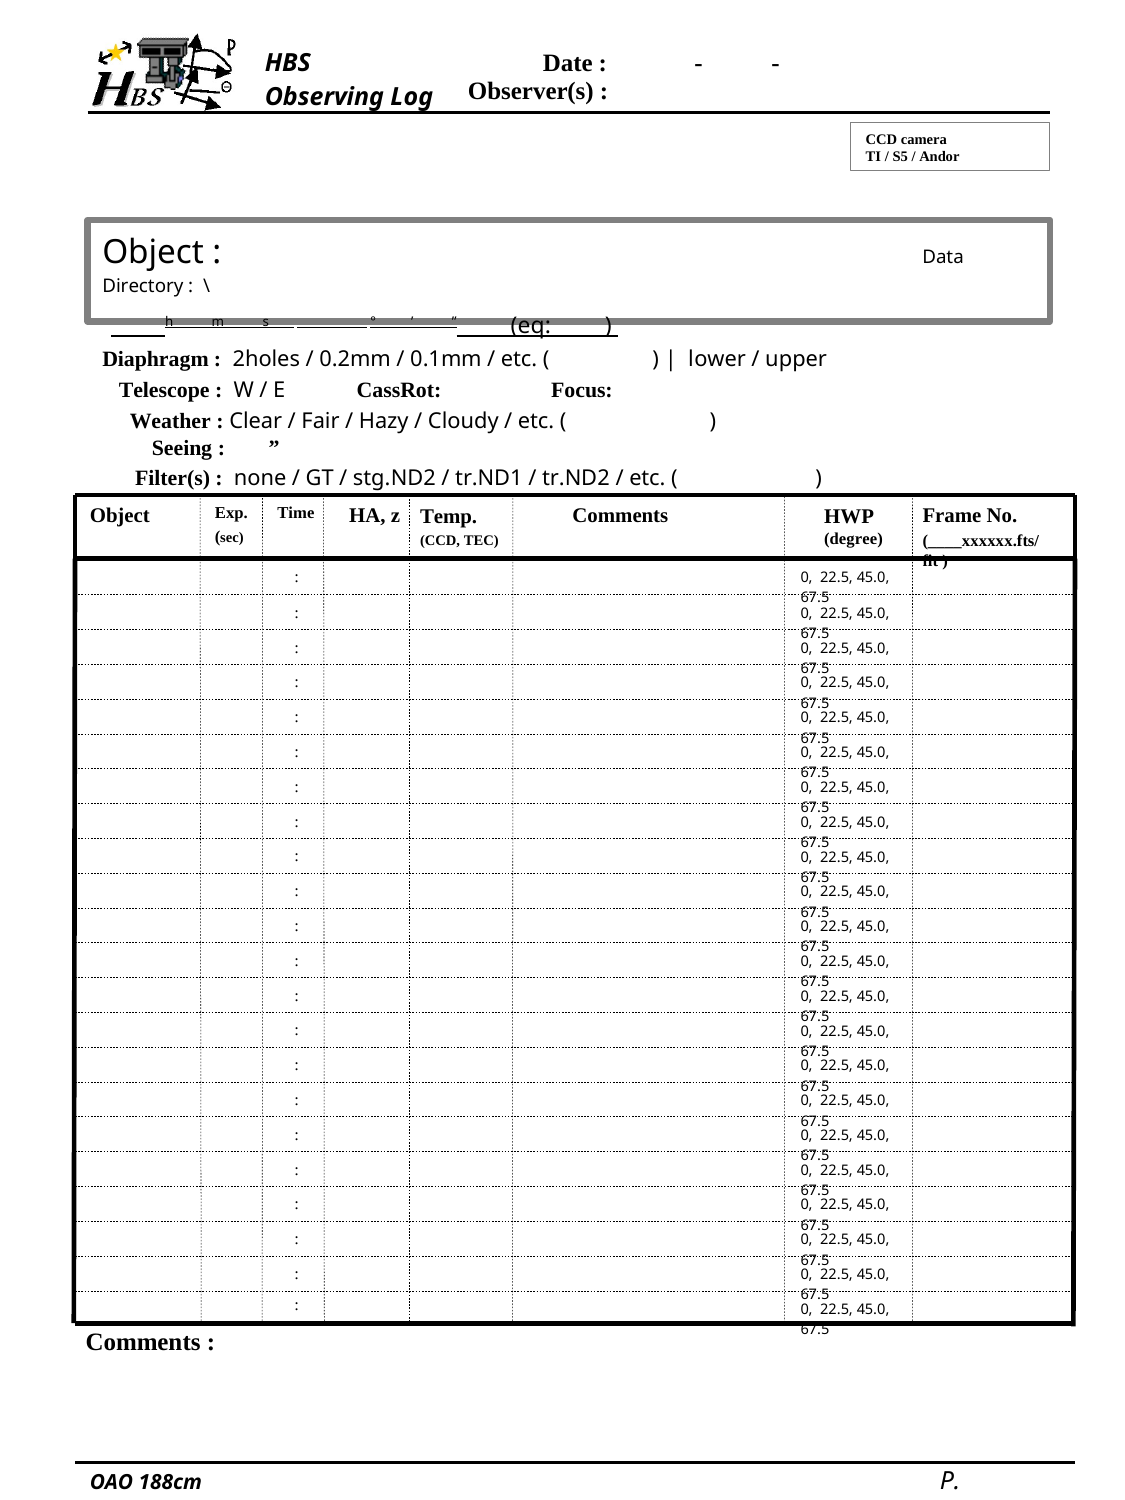

HBS
Observing Log
 Date : - - Observer(s) :
CCD camera
TI / S5 / Andor
Object : 　　　　　　　　　　　　　　　　　　　　 Data Directory : \
 h m s 　　　　　 ° ’ ” (eq: )
Diaphragm : 2holes / 0.2mm / 0.1mm / etc. ( ) | lower / upper
 Telescope : W / E CassRot: Focus:
 Weather : Clear / Fair / Hazy / Cloudy / etc. ( )
 Seeing : ”
 Filter(s) : none / GT / stg.ND2 / tr.ND1 / tr.ND2 / etc. ( )
Object
Exp.
(sec)
Time
HA, z
Comments
Frame No.
(____xxxxxx.fts/fit )
Temp.
(CCD, TEC)
HWP (degree)
 :
0, 22.5, 45.0, 67.5
 :
0, 22.5, 45.0, 67.5
 :
0, 22.5, 45.0, 67.5
 :
0, 22.5, 45.0, 67.5
 :
0, 22.5, 45.0, 67.5
 :
0, 22.5, 45.0, 67.5
 :
0, 22.5, 45.0, 67.5
 :
0, 22.5, 45.0, 67.5
 :
0, 22.5, 45.0, 67.5
 :
0, 22.5, 45.0, 67.5
 :
0, 22.5, 45.0, 67.5
 :
0, 22.5, 45.0, 67.5
 :
0, 22.5, 45.0, 67.5
 :
0, 22.5, 45.0, 67.5
 :
0, 22.5, 45.0, 67.5
 :
0, 22.5, 45.0, 67.5
 :
0, 22.5, 45.0, 67.5
 :
0, 22.5, 45.0, 67.5
 :
0, 22.5, 45.0, 67.5
 :
0, 22.5, 45.0, 67.5
 :
0, 22.5, 45.0, 67.5
 :
0, 22.5, 45.0, 67.5
Comments :
P.
OAO 188cm